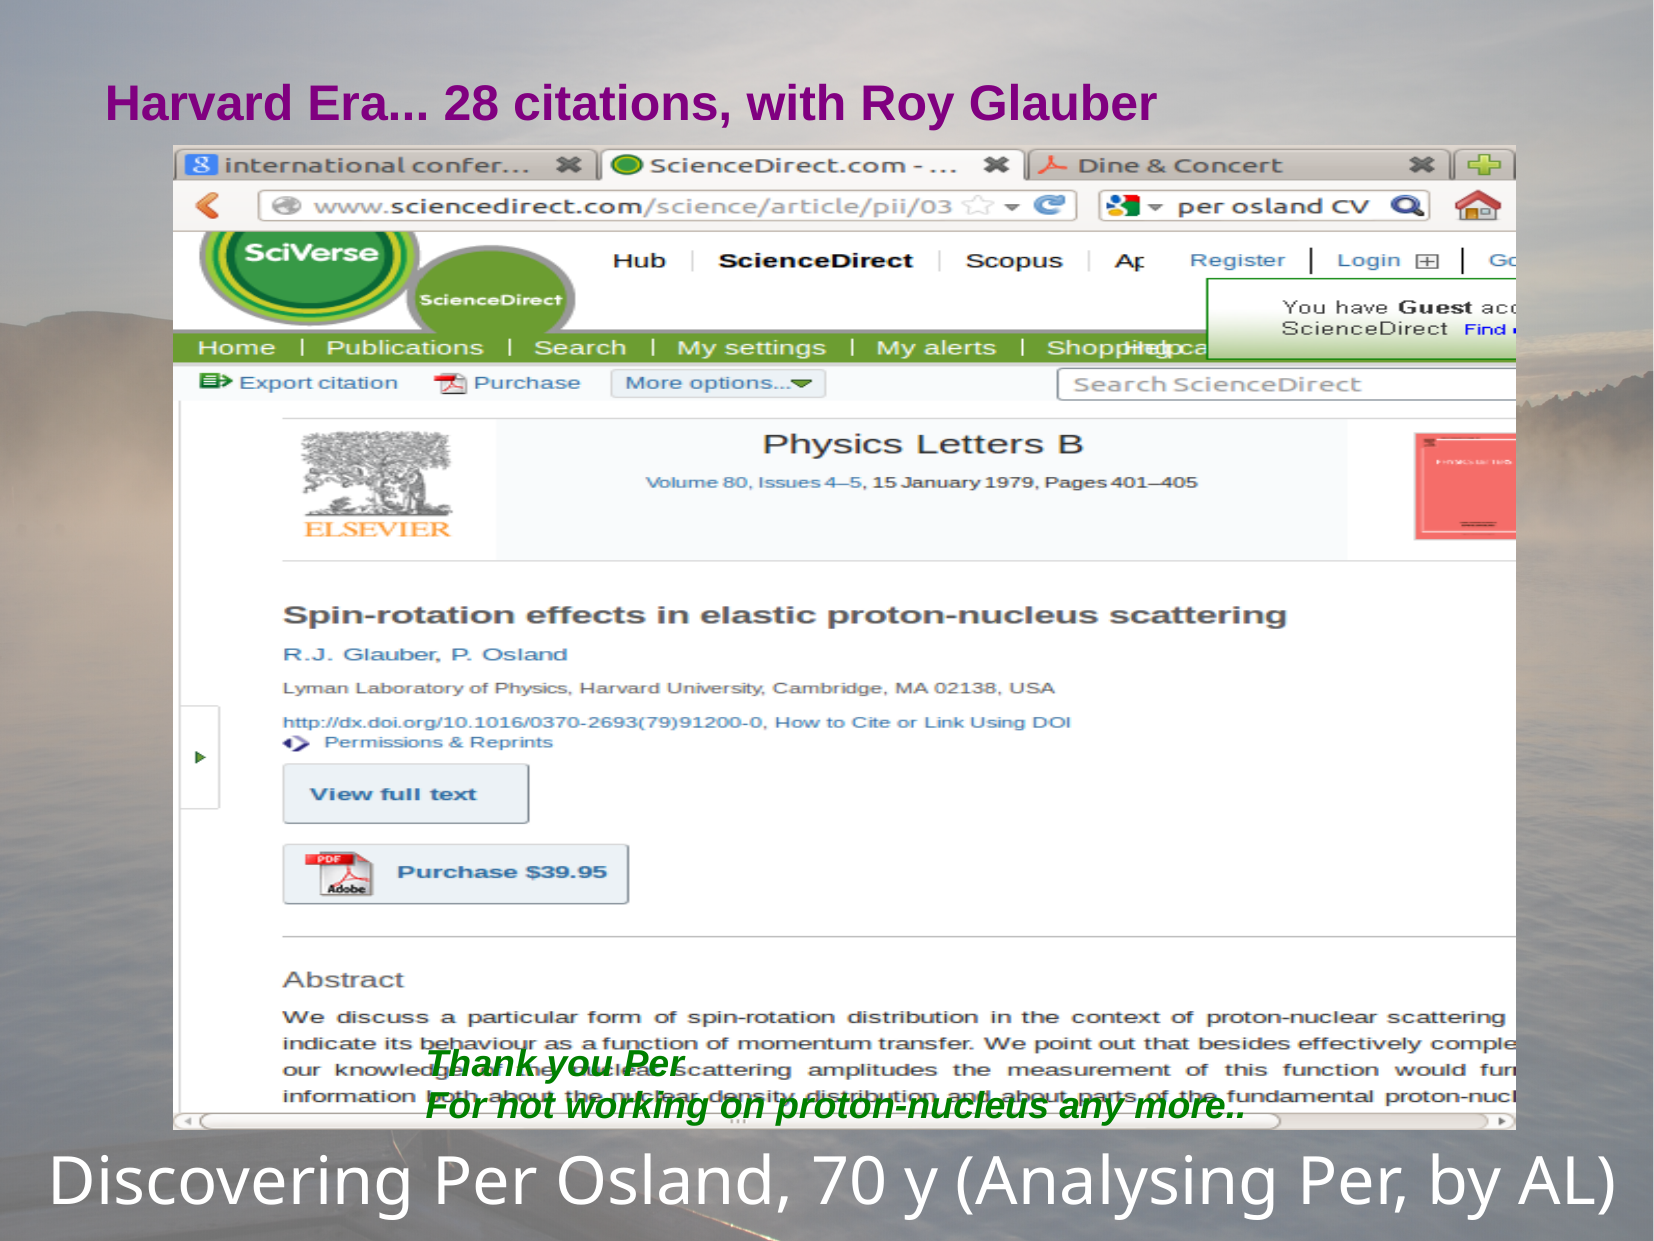

Harvard Era... 28 citations, with Roy Glauber
Thank you Per
For not working on proton-nucleus any more..